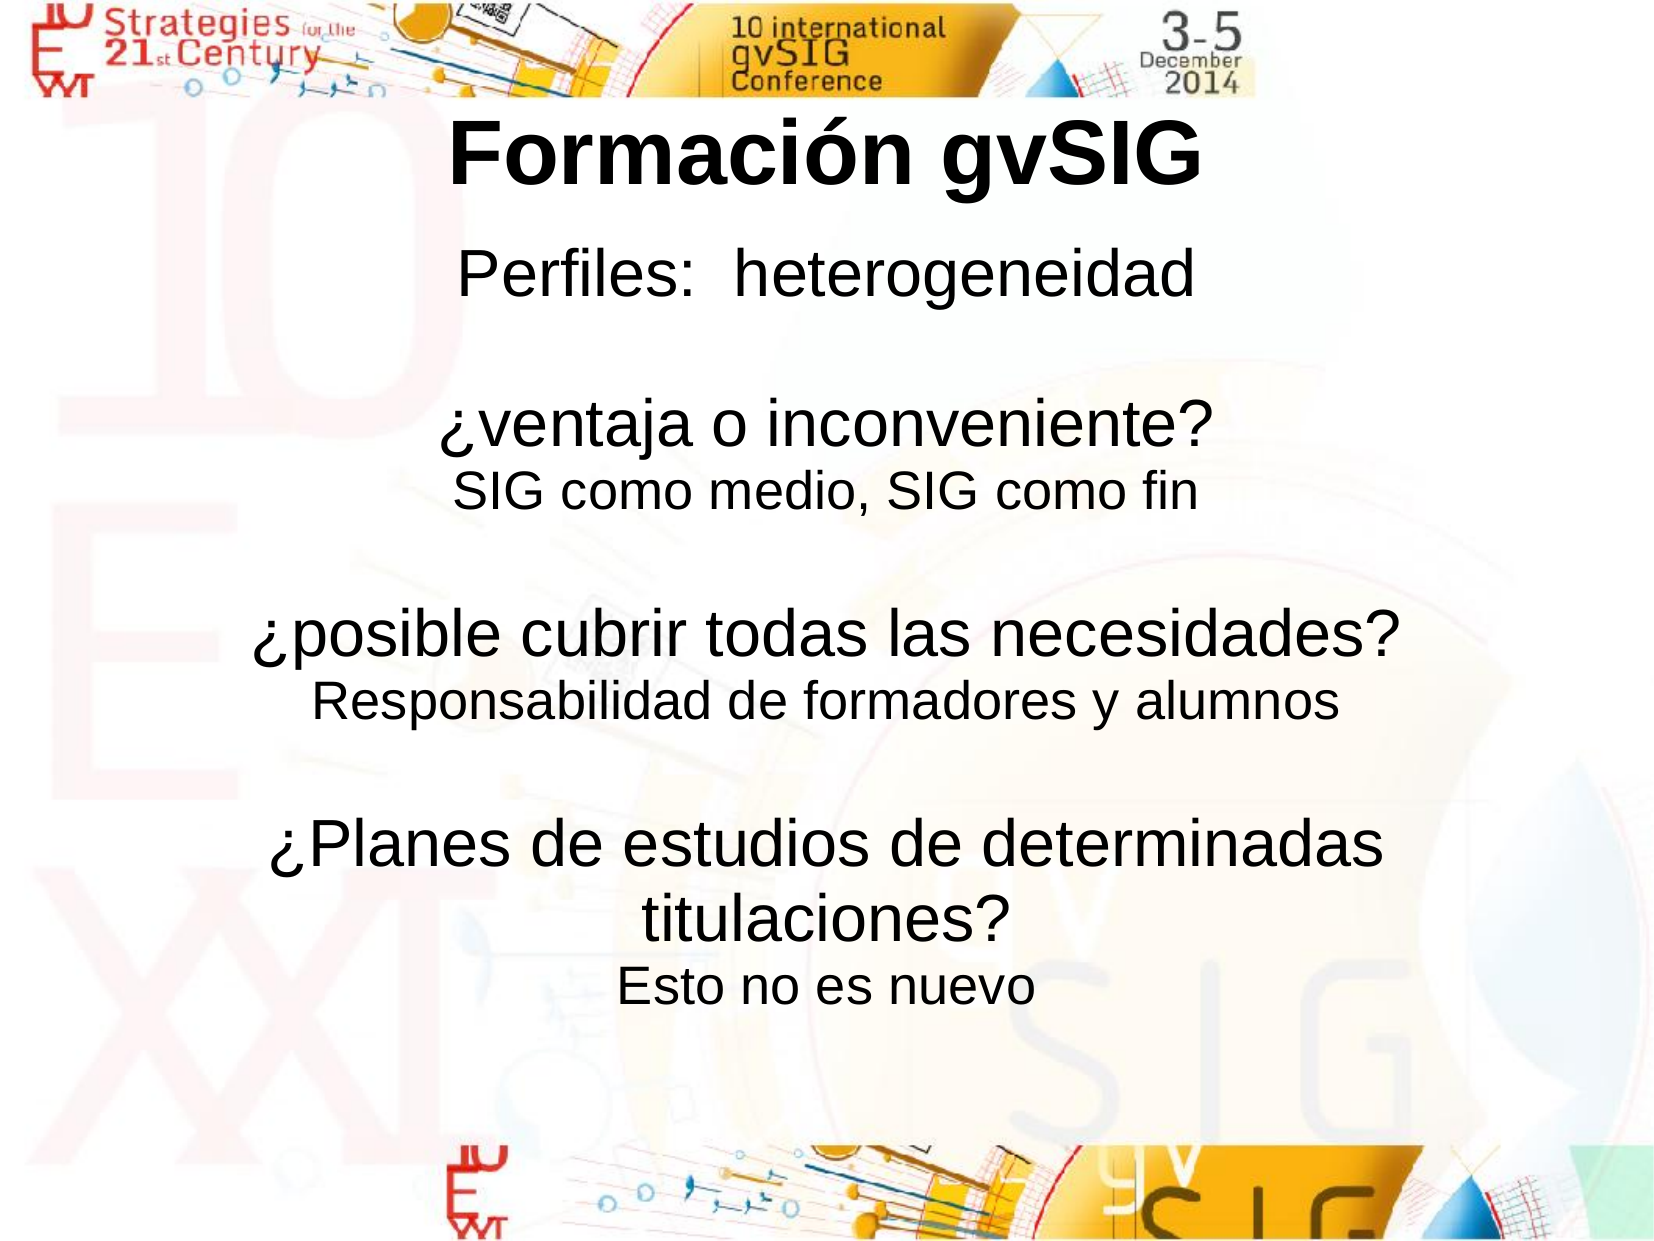

# Formación gvSIG
Perfiles: heterogeneidad
¿ventaja o inconveniente?
SIG como medio, SIG como fin
¿posible cubrir todas las necesidades?
Responsabilidad de formadores y alumnos
¿Planes de estudios de determinadas titulaciones?
Esto no es nuevo